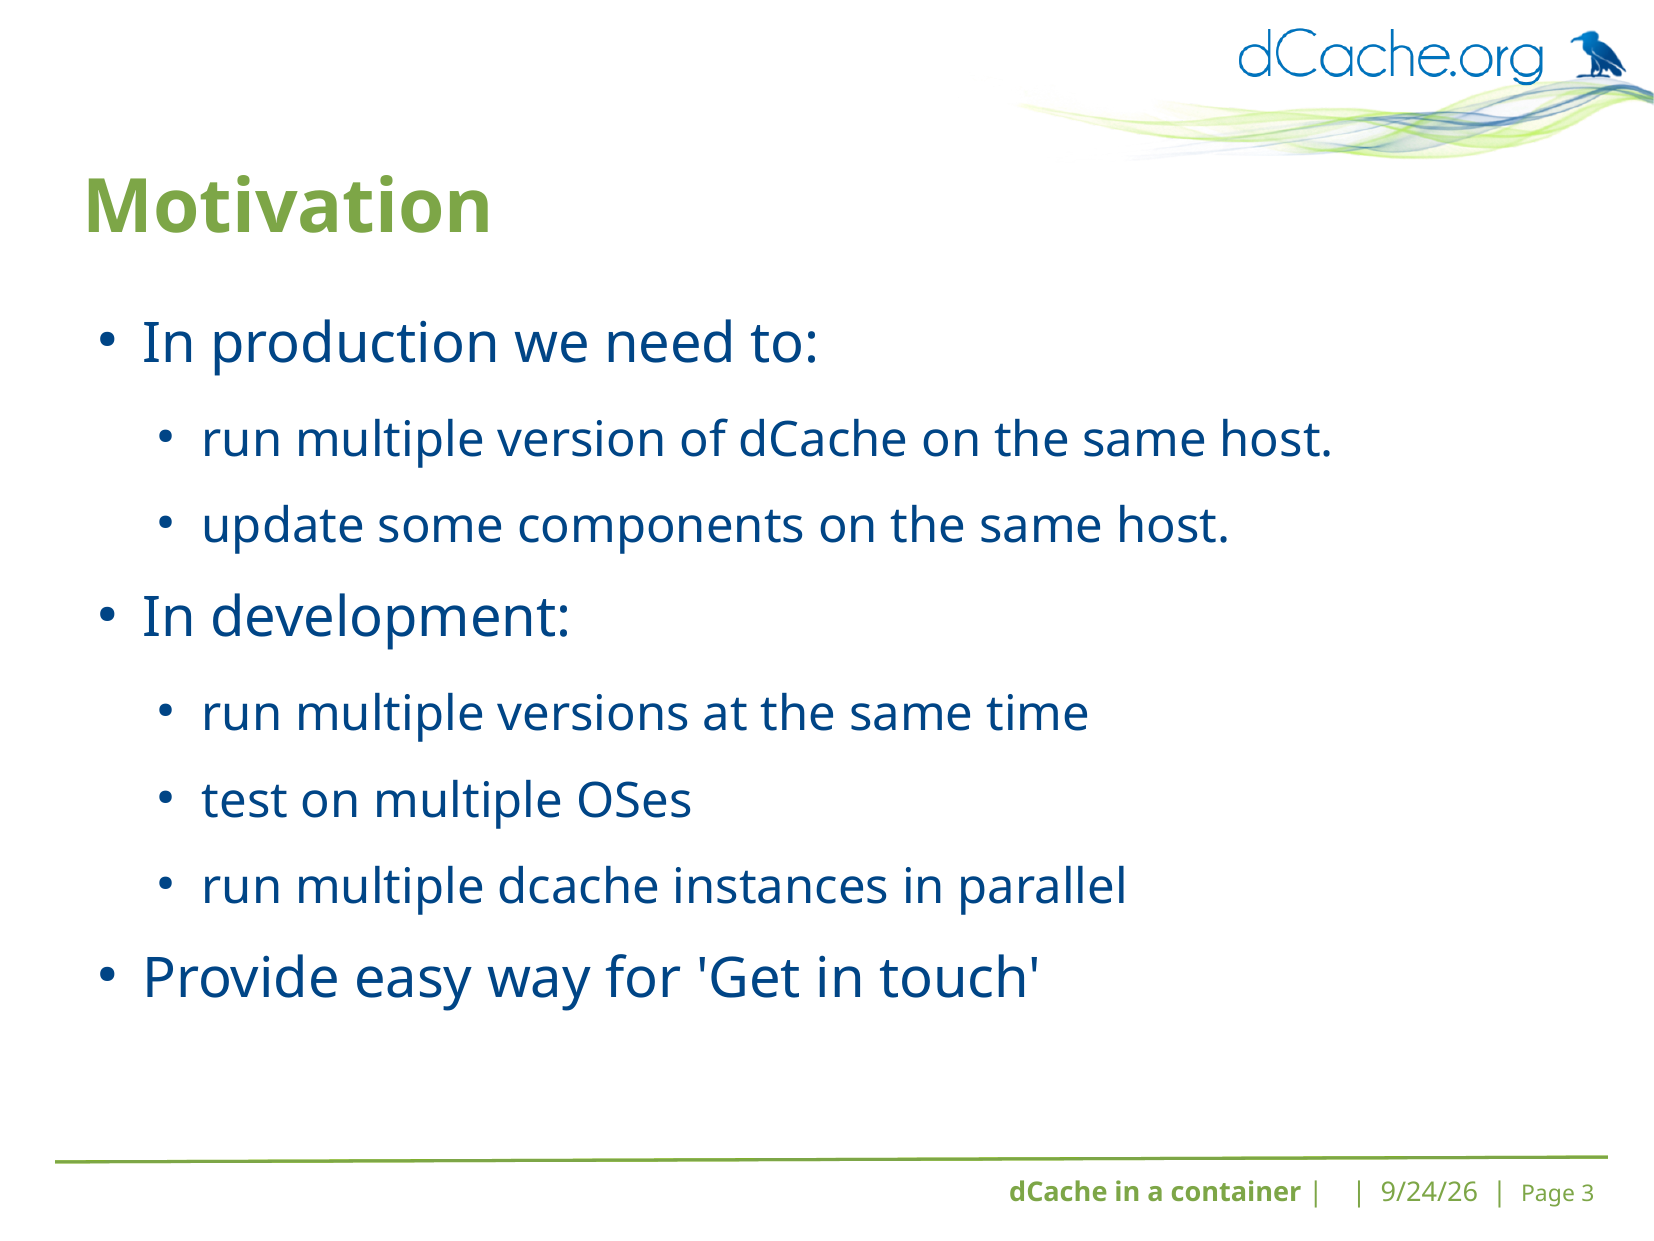

# Motivation
In production we need to:
run multiple version of dCache on the same host.
update some components on the same host.
In development:
run multiple versions at the same time
test on multiple OSes
run multiple dcache instances in parallel
Provide easy way for 'Get in touch'
3